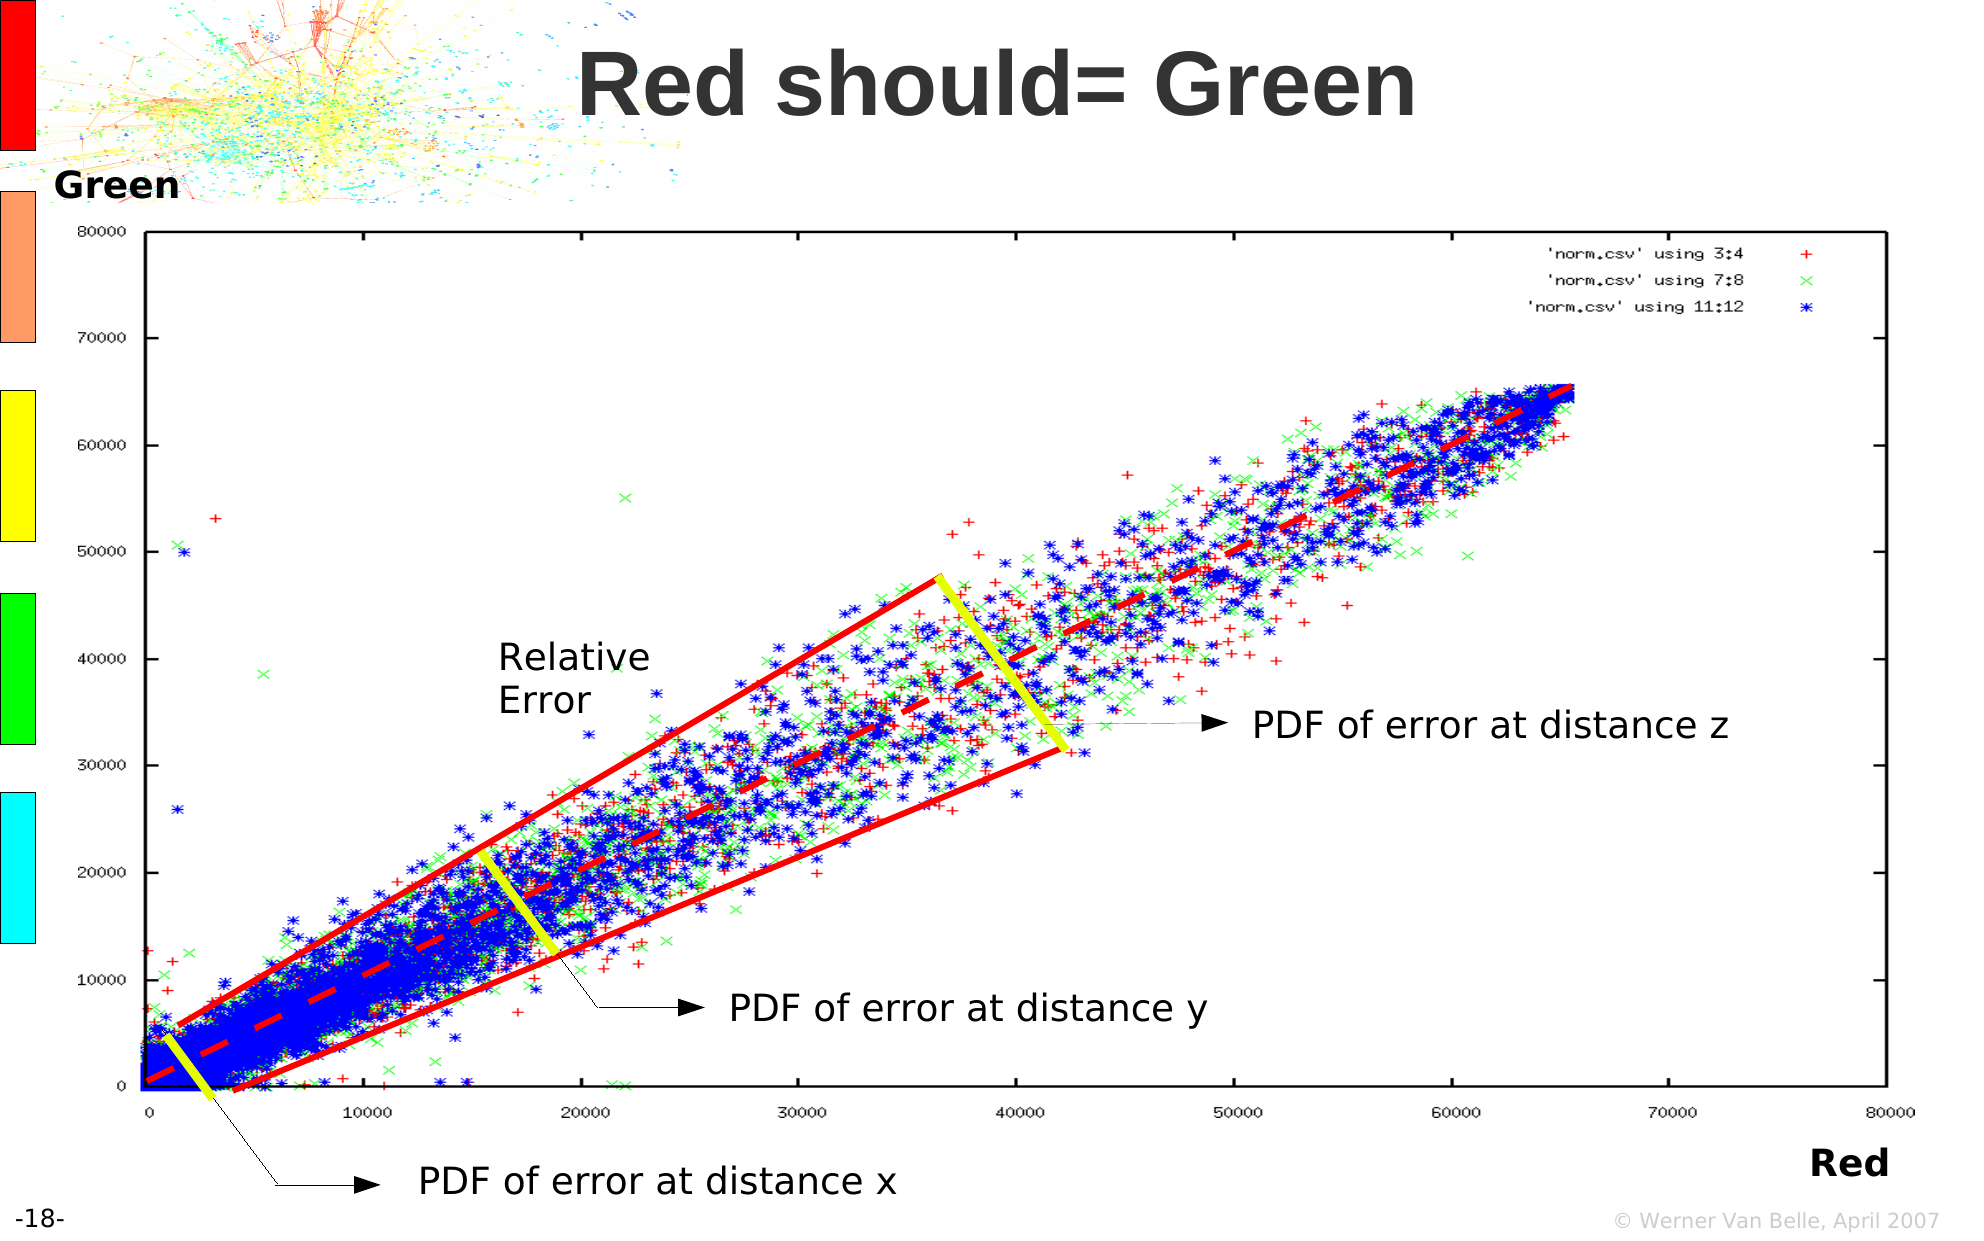

# Red should= Green
Green
Relative
Error
PDF of error at distance z
PDF of error at distance y
Red
PDF of error at distance x